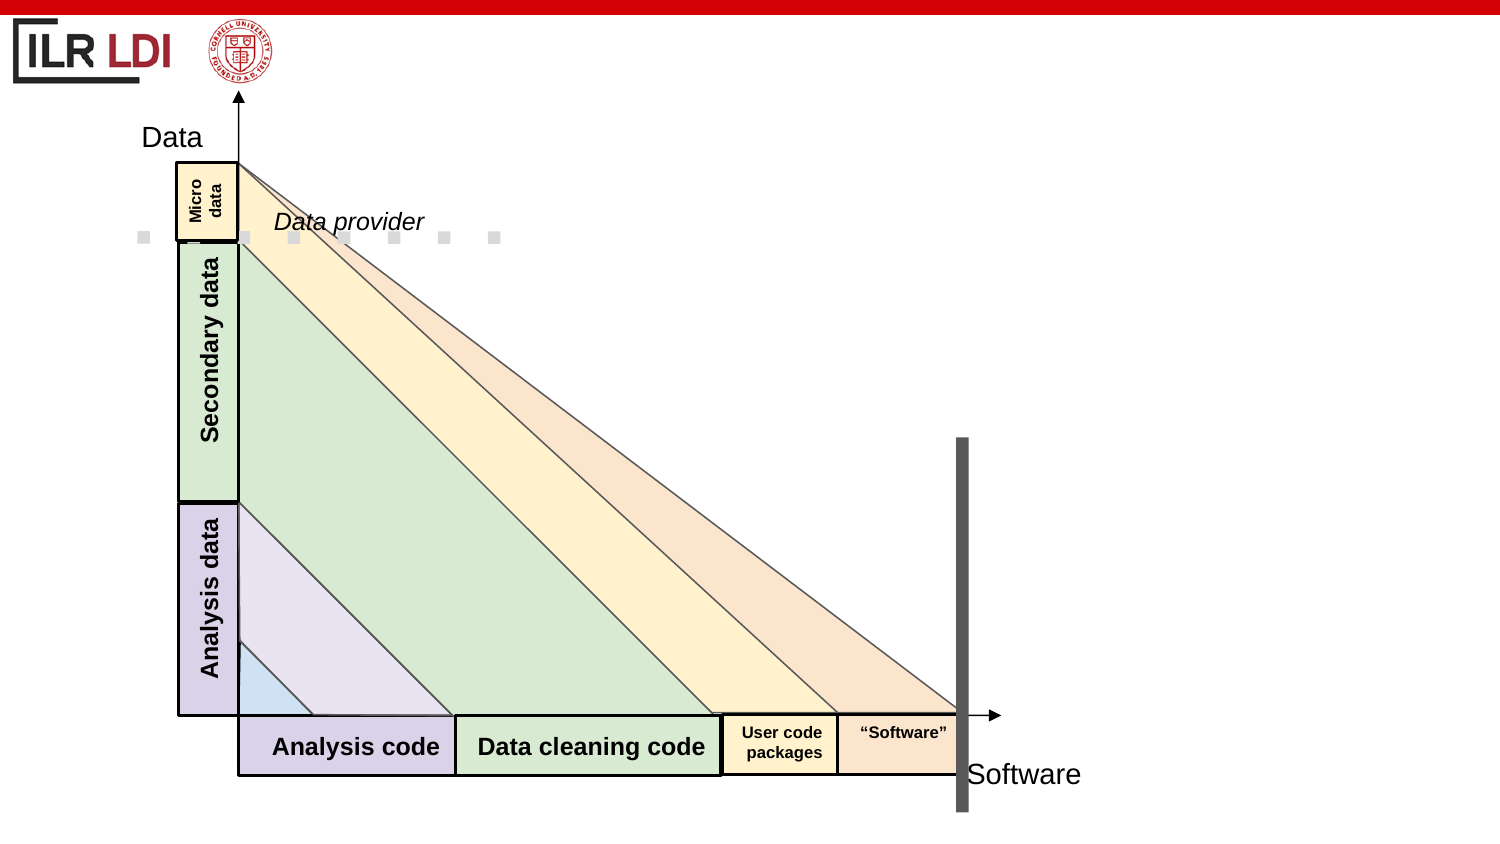

Data
Micro data
Data provider
Secondary data
Analysis data
User code packages
“Software”
Analysis code
Data cleaning code
Software